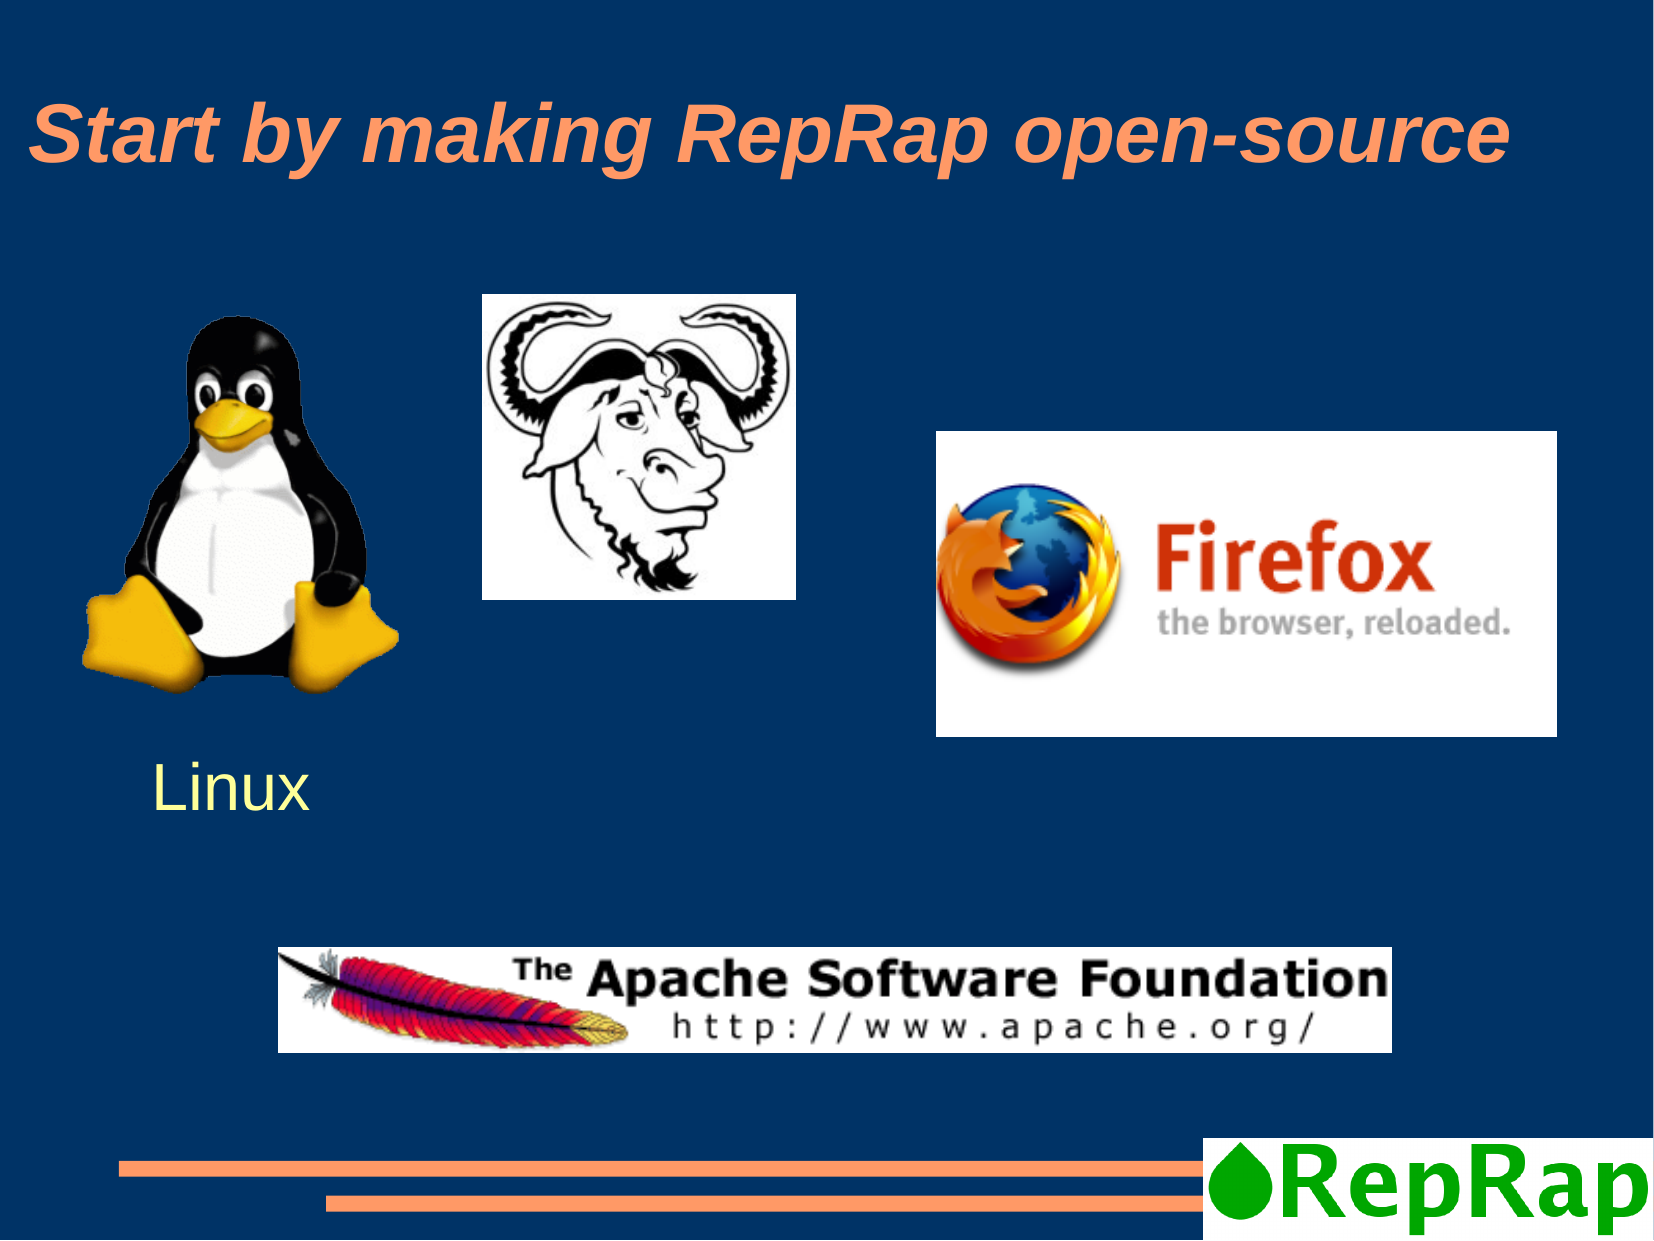

# Start by making RepRap open-source
Linux